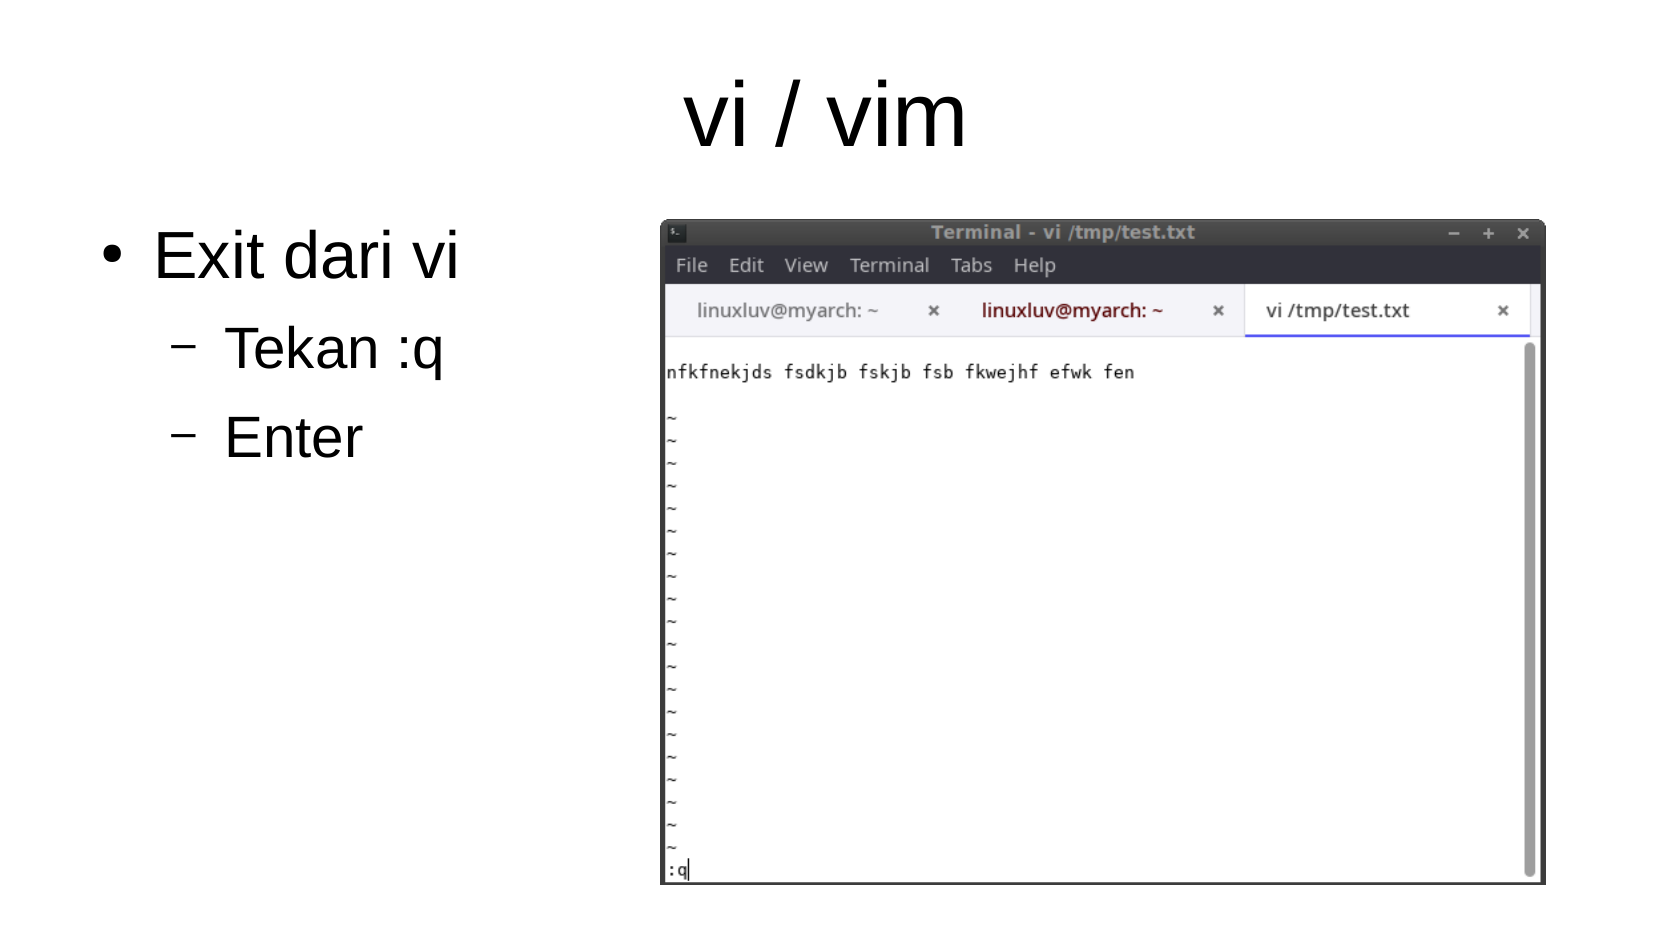

# vi / vim
Exit dari vi
Tekan :q
Enter